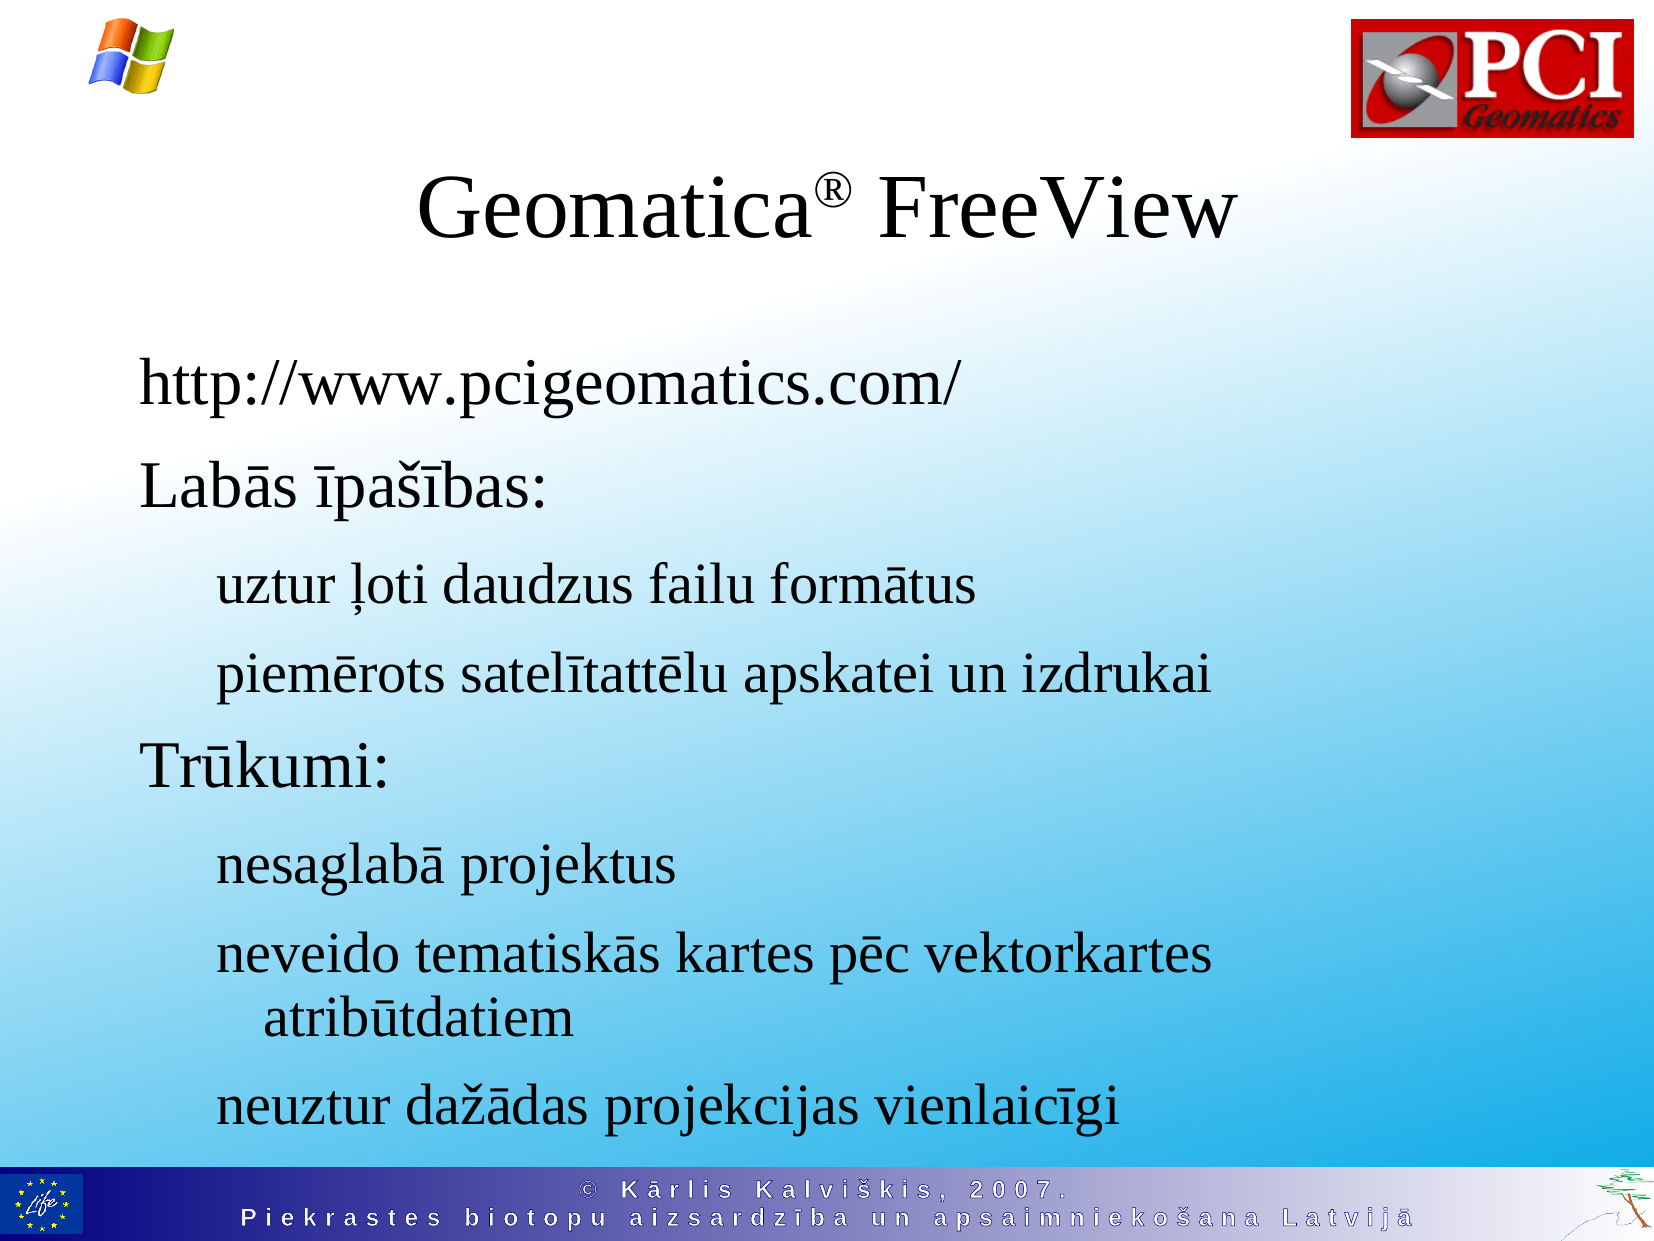

# Geomatica® FreeView
http://www.pcigeomatics.com/
Labās īpašības:
uztur ļoti daudzus failu formātus
piemērots satelītattēlu apskatei un izdrukai
Trūkumi:
nesaglabā projektus
neveido tematiskās kartes pēc vektorkartes atribūtdatiem
neuztur dažādas projekcijas vienlaicīgi